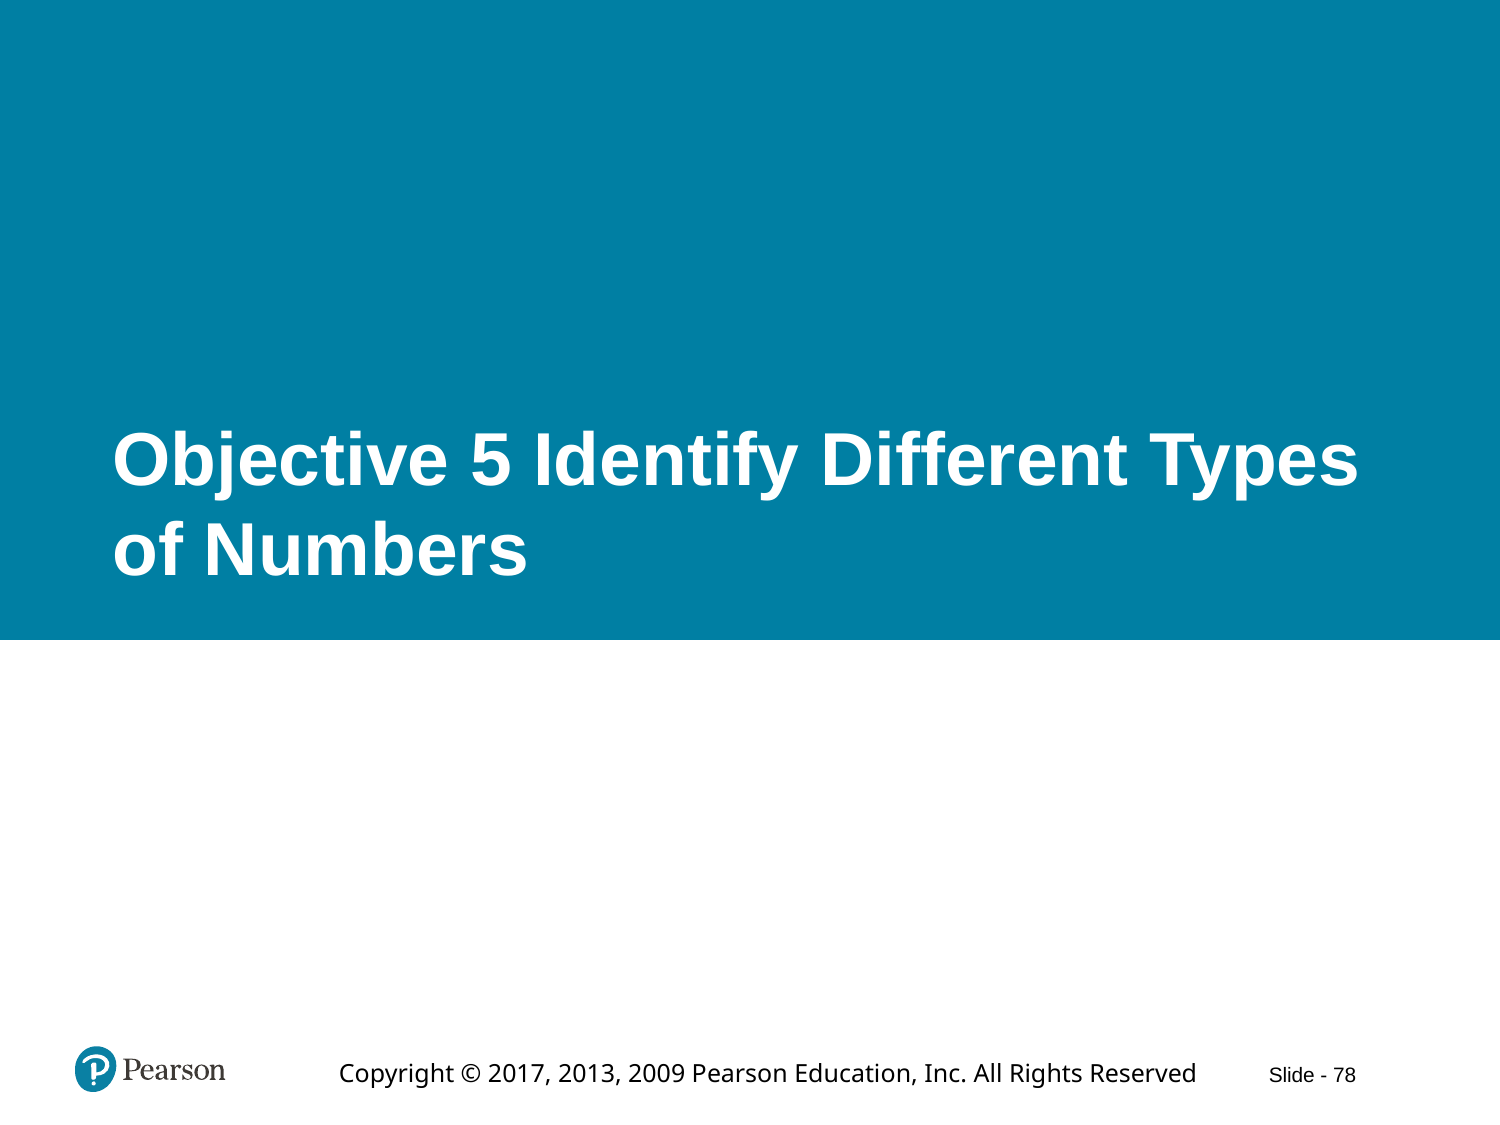

# Objective 5 Identify Different Types of Numbers